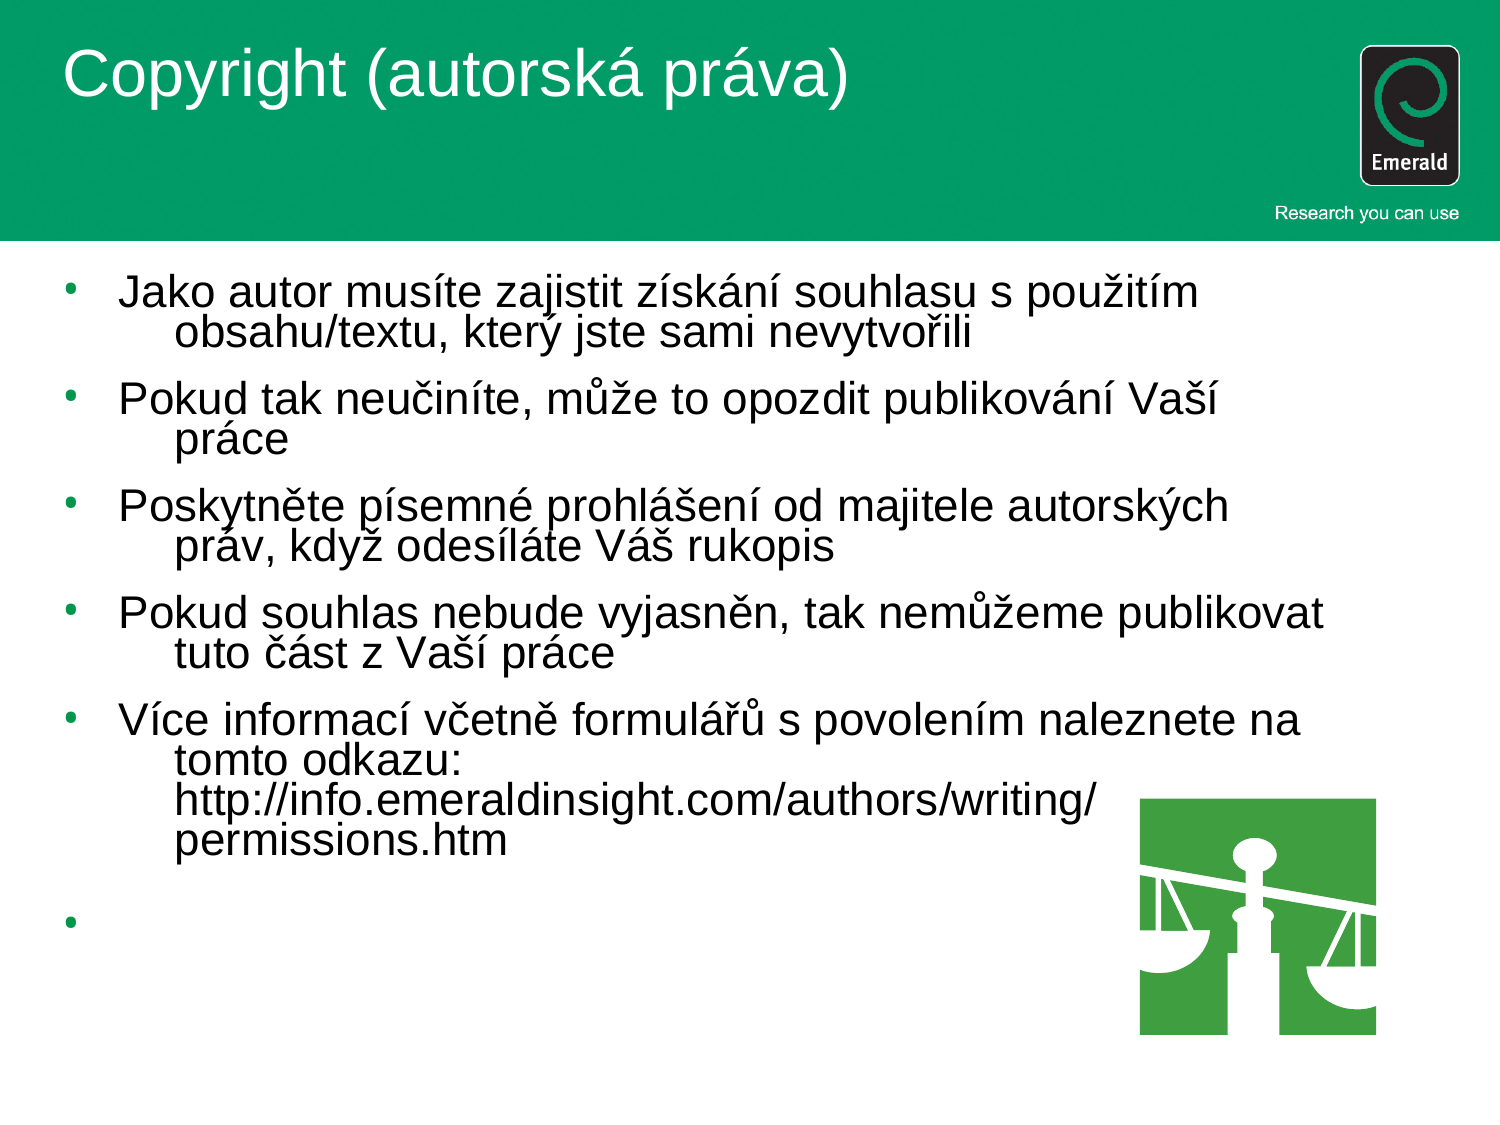

# Copyright (autorská práva)
Jako autor musíte zajistit získání souhlasu s použitím obsahu/textu, který jste sami nevytvořili
Pokud tak neučiníte, může to opozdit publikování Vaší práce
Poskytněte písemné prohlášení od majitele autorských práv, když odesíláte Váš rukopis
Pokud souhlas nebude vyjasněn, tak nemůžeme publikovat tuto část z Vaší práce
Více informací včetně formulářů s povolením naleznete na tomto odkazu: http://info.emeraldinsight.com/authors/writing/
permissions.htm